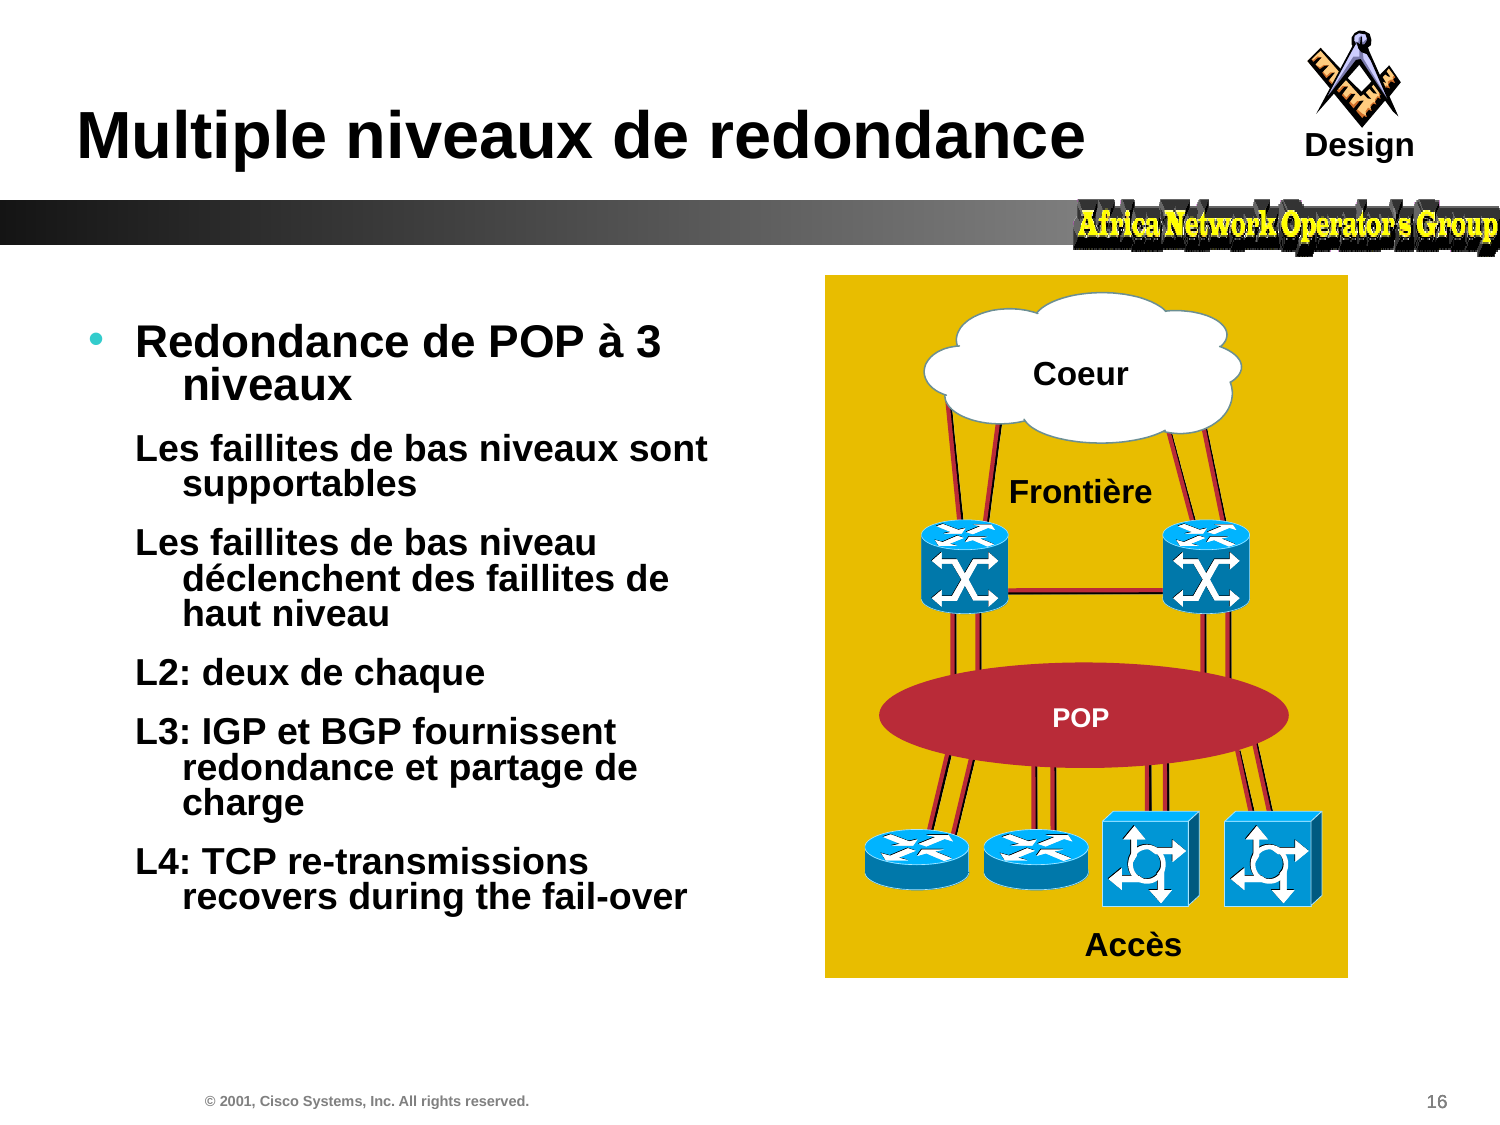

# Multiple niveaux de redondance
Design
Redondance de POP à 3 niveaux
Les faillites de bas niveaux sont supportables
Les faillites de bas niveau déclenchent des faillites de haut niveau
L2: deux de chaque
L3: IGP et BGP fournissent redondance et partage de charge
L4: TCP re-transmissions recovers during the fail-over
Coeur
Frontière
Intra-POP Interconnect
POP
Accès